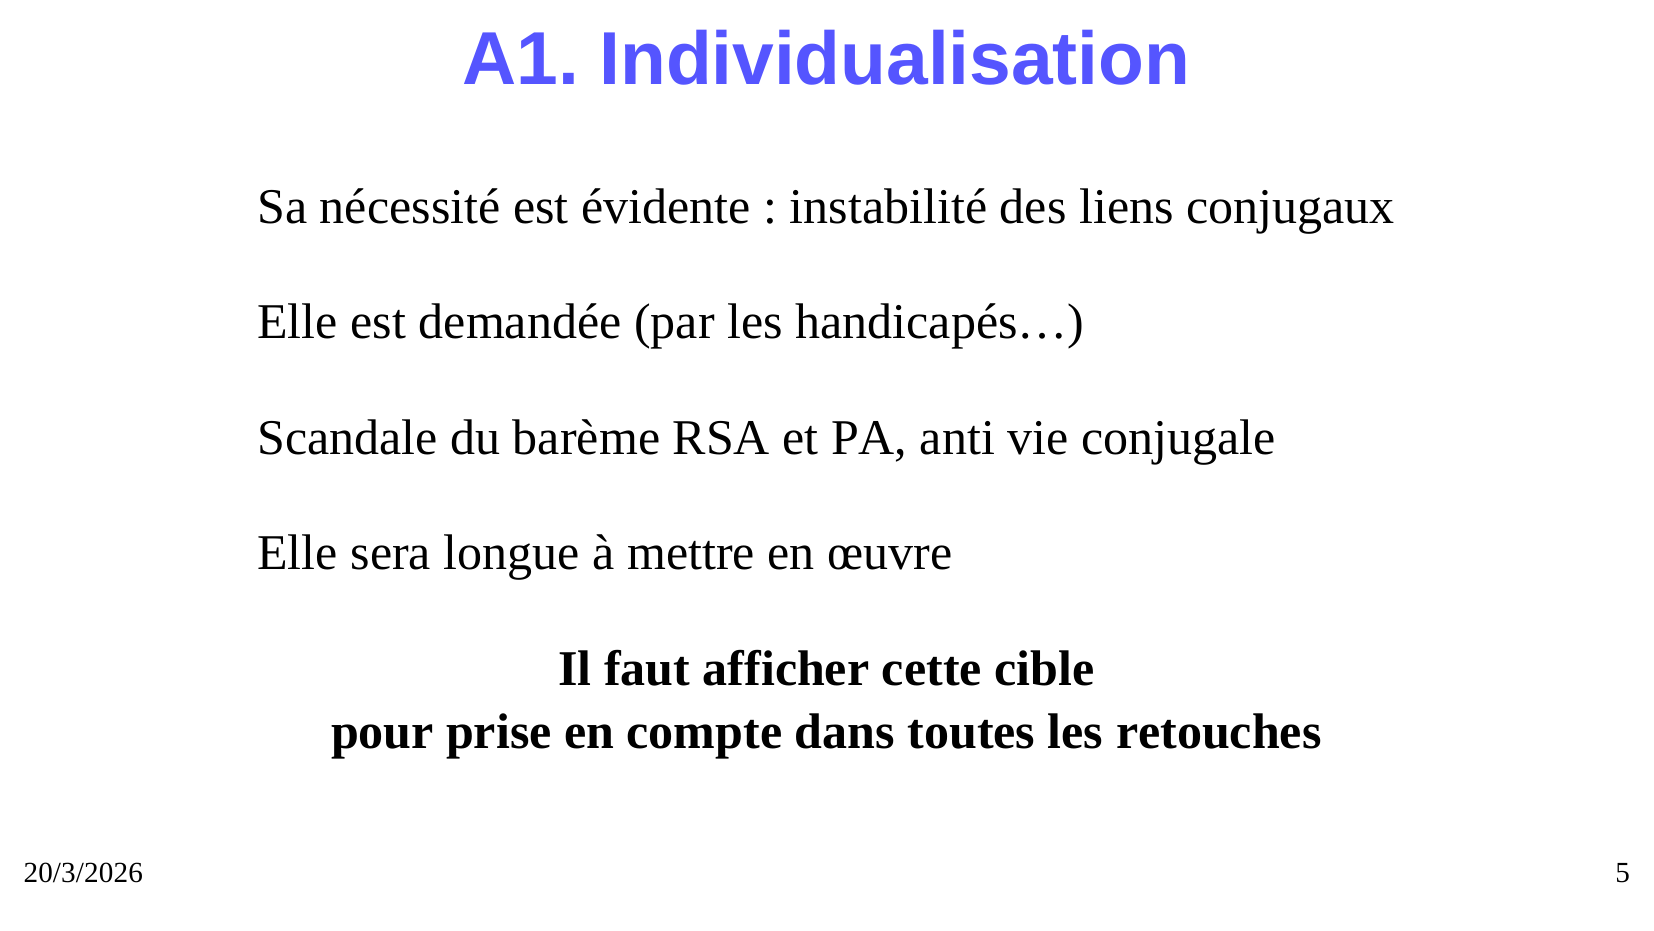

# A1. Individualisation
Sa nécessité est évidente : instabilité des liens conjugaux
Elle est demandée (par les handicapés…)
Scandale du barème RSA et PA, anti vie conjugale
Elle sera longue à mettre en œuvre
Il faut afficher cette cible
pour prise en compte dans toutes les retouches
20/3/2026
5